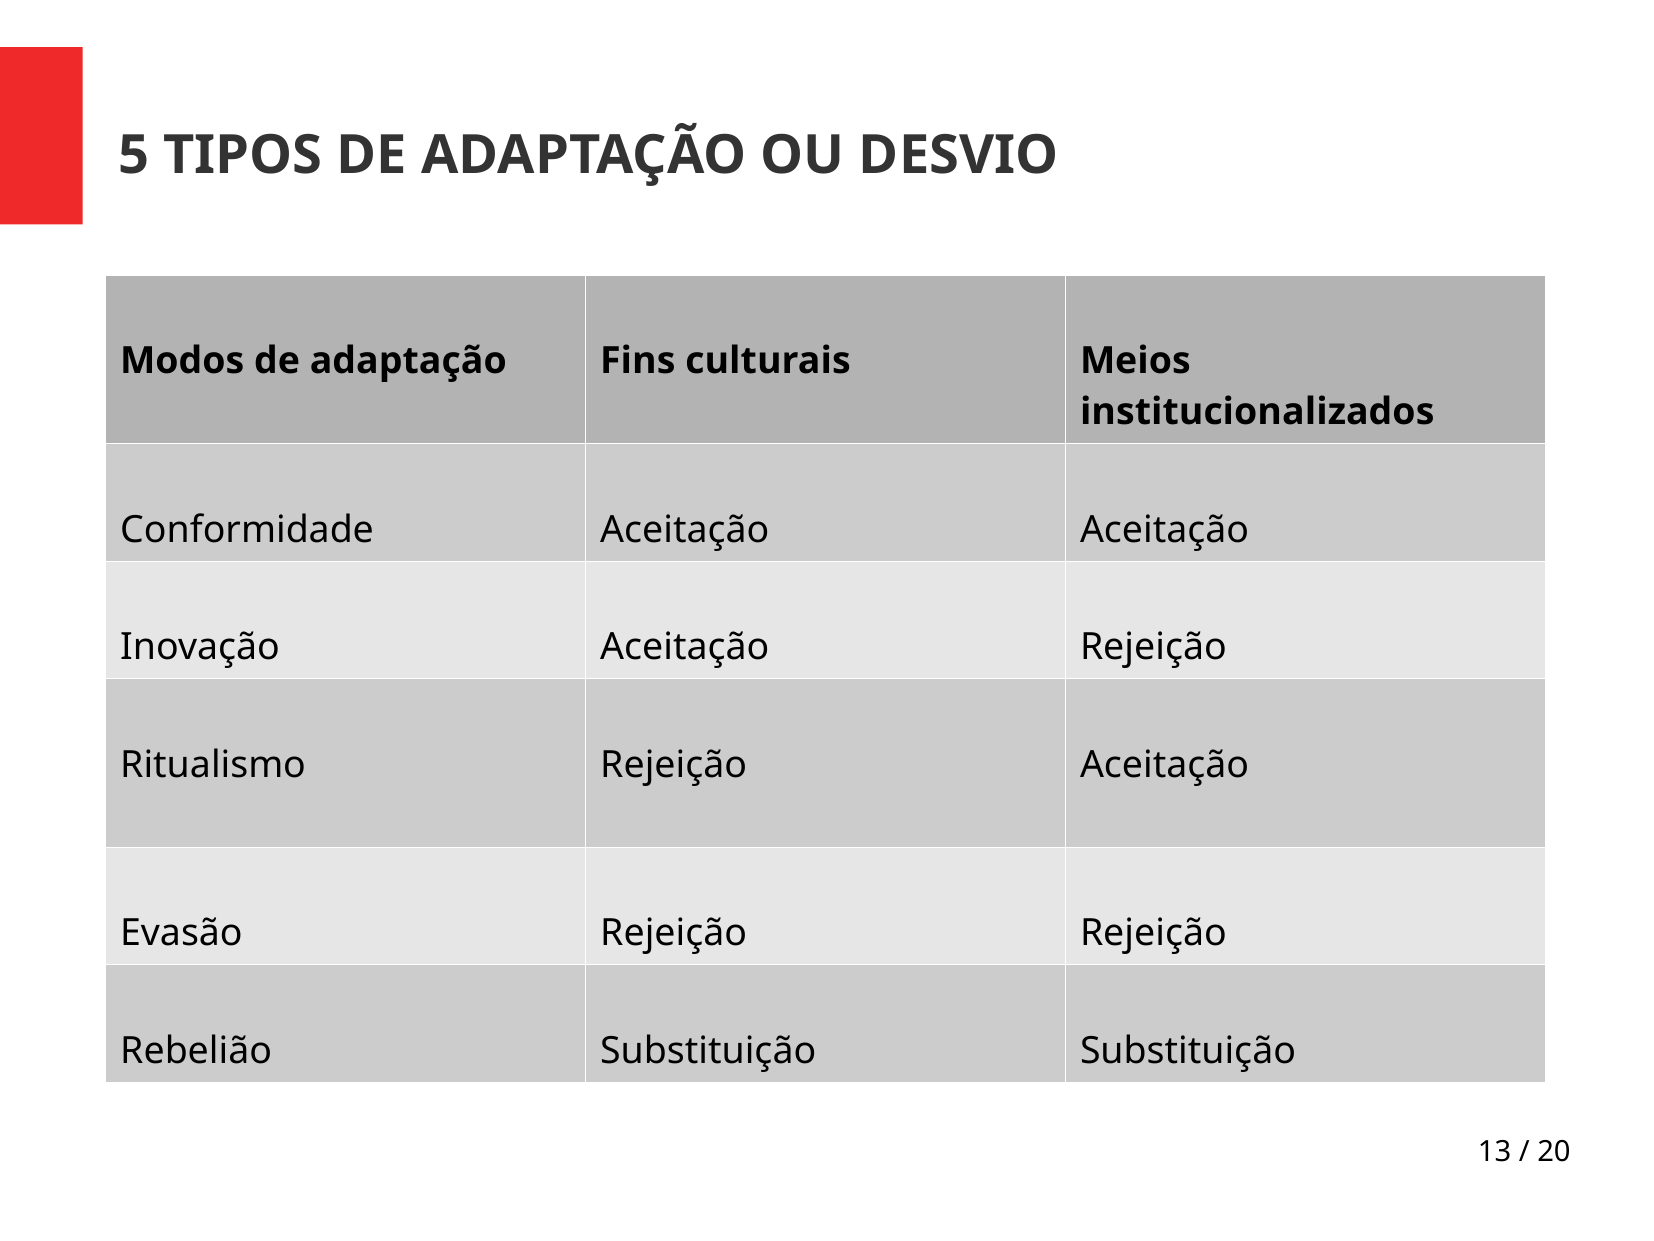

# 5 TIPOS DE ADAPTAÇÃO OU DESVIO
| Modos de adaptação | Fins culturais | Meios institucionalizados |
| --- | --- | --- |
| Conformidade | Aceitação | Aceitação |
| Inovação | Aceitação | Rejeição |
| Ritualismo | Rejeição | Aceitação |
| Evasão | Rejeição | Rejeição |
| Rebelião | Substituição | Substituição |
13